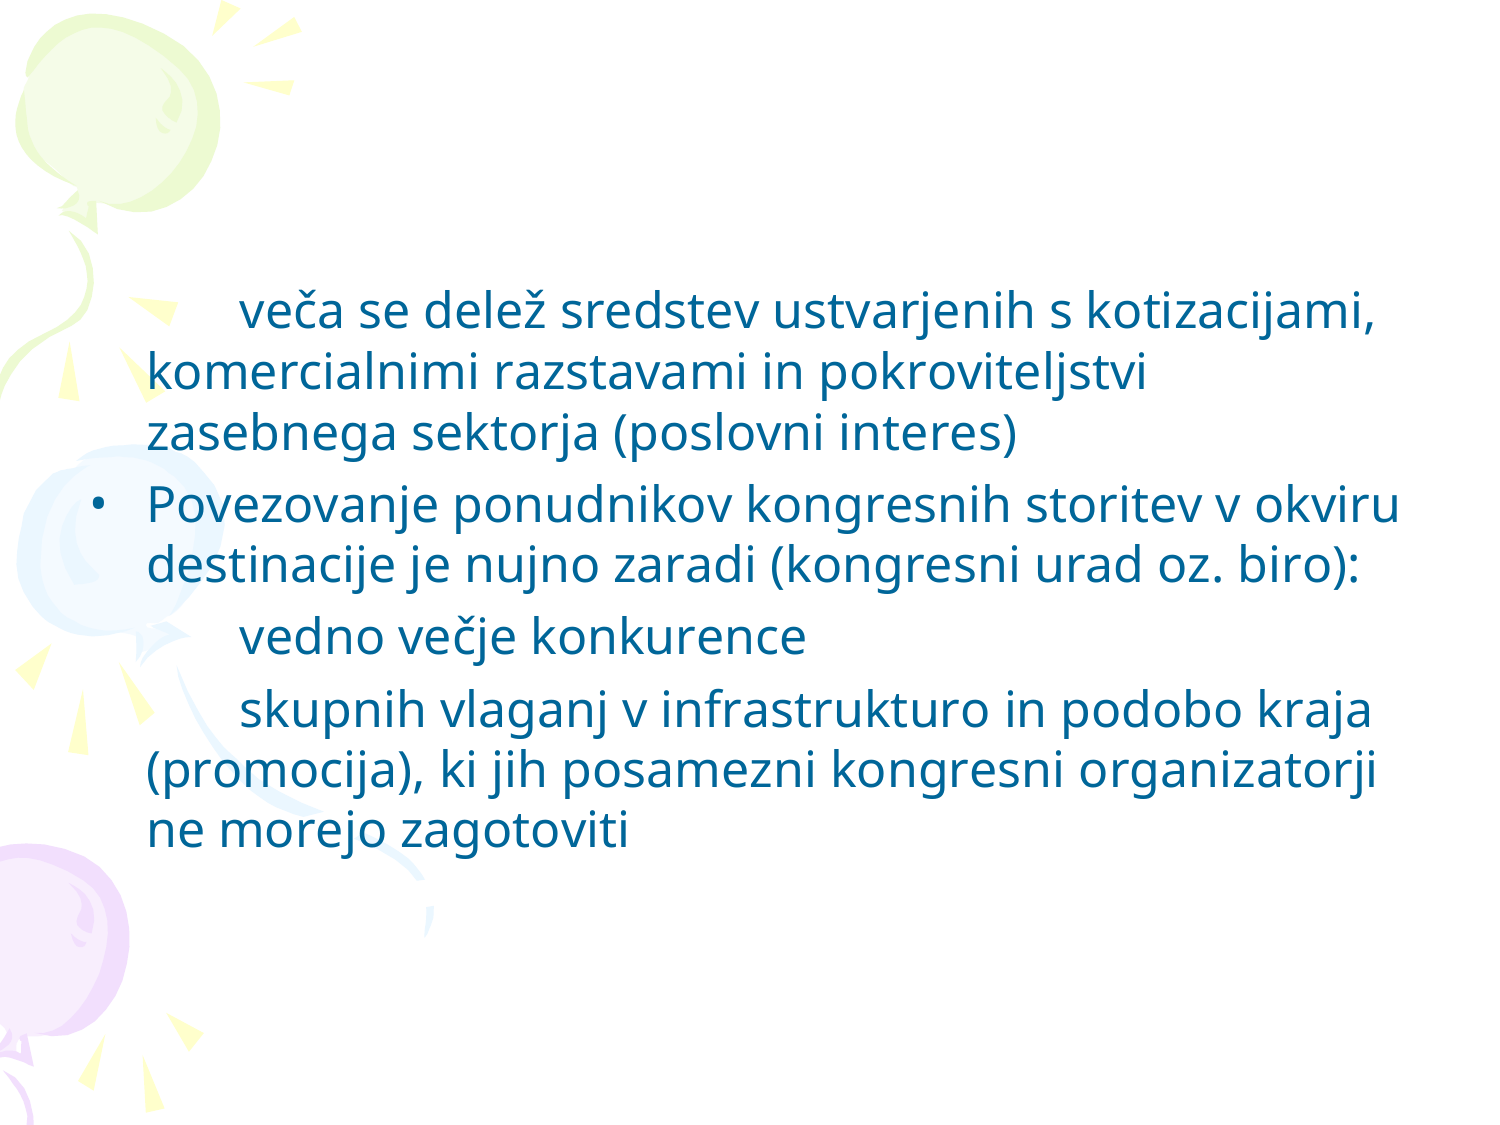

#
		veča se delež sredstev ustvarjenih s kotizacijami, komercialnimi razstavami in pokroviteljstvi zasebnega sektorja (poslovni interes)
Povezovanje ponudnikov kongresnih storitev v okviru destinacije je nujno zaradi (kongresni urad oz. biro):
		vedno večje konkurence
		skupnih vlaganj v infrastrukturo in podobo kraja (promocija), ki jih posamezni kongresni organizatorji ne morejo zagotoviti